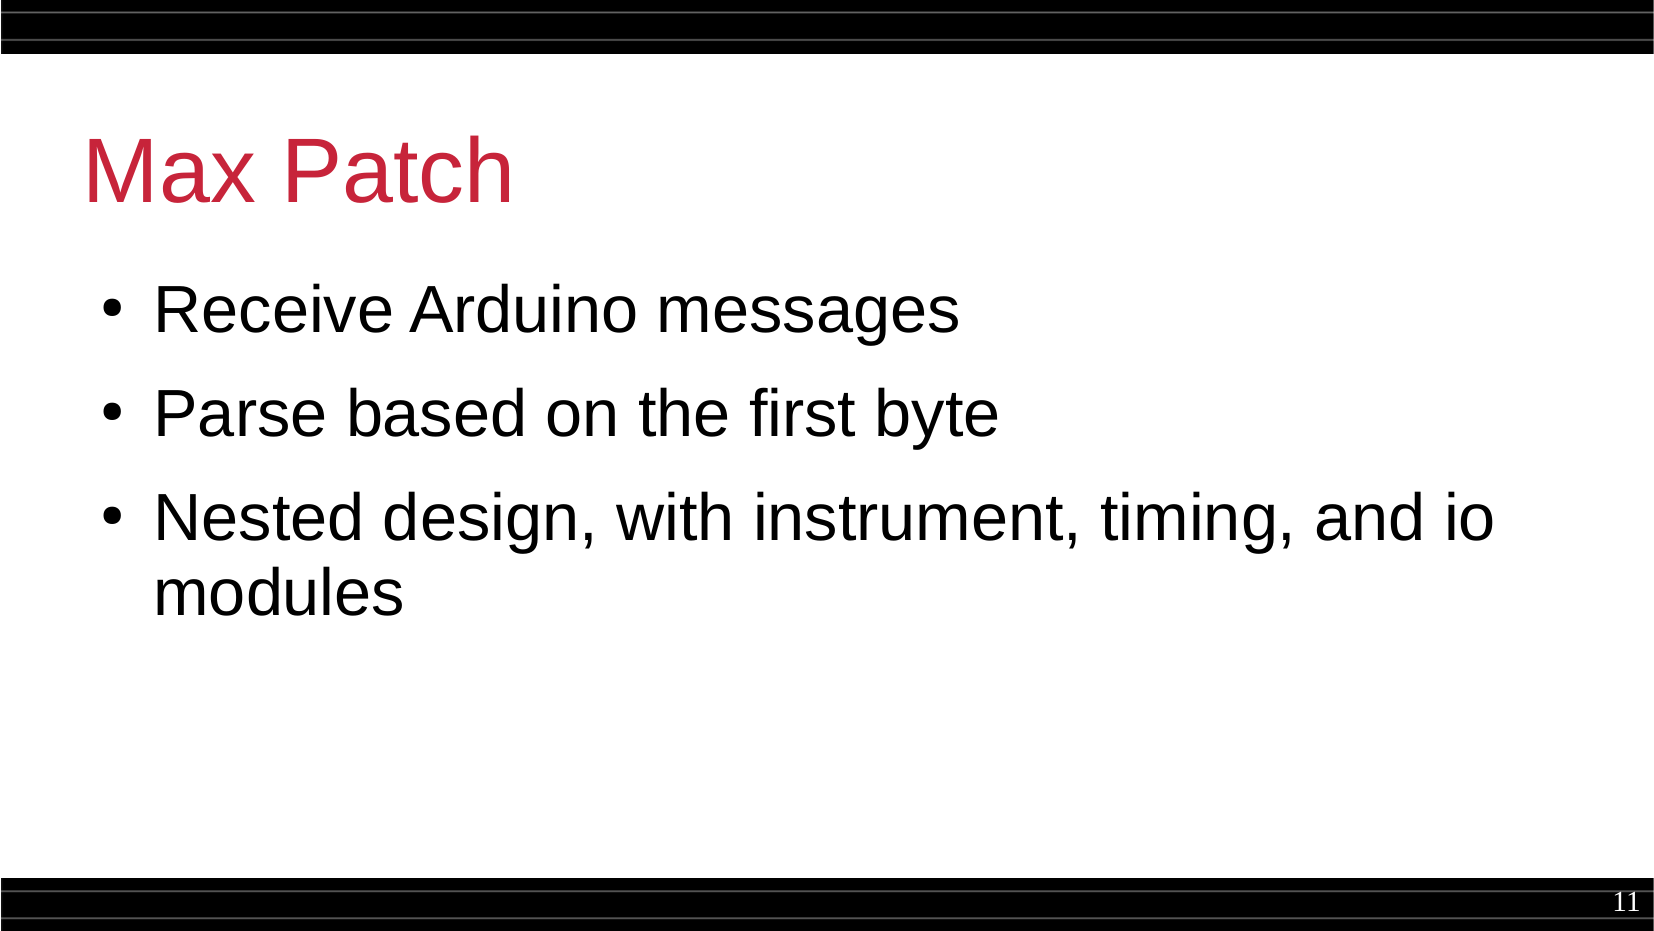

# Max Patch
Receive Arduino messages
Parse based on the first byte
Nested design, with instrument, timing, and io modules